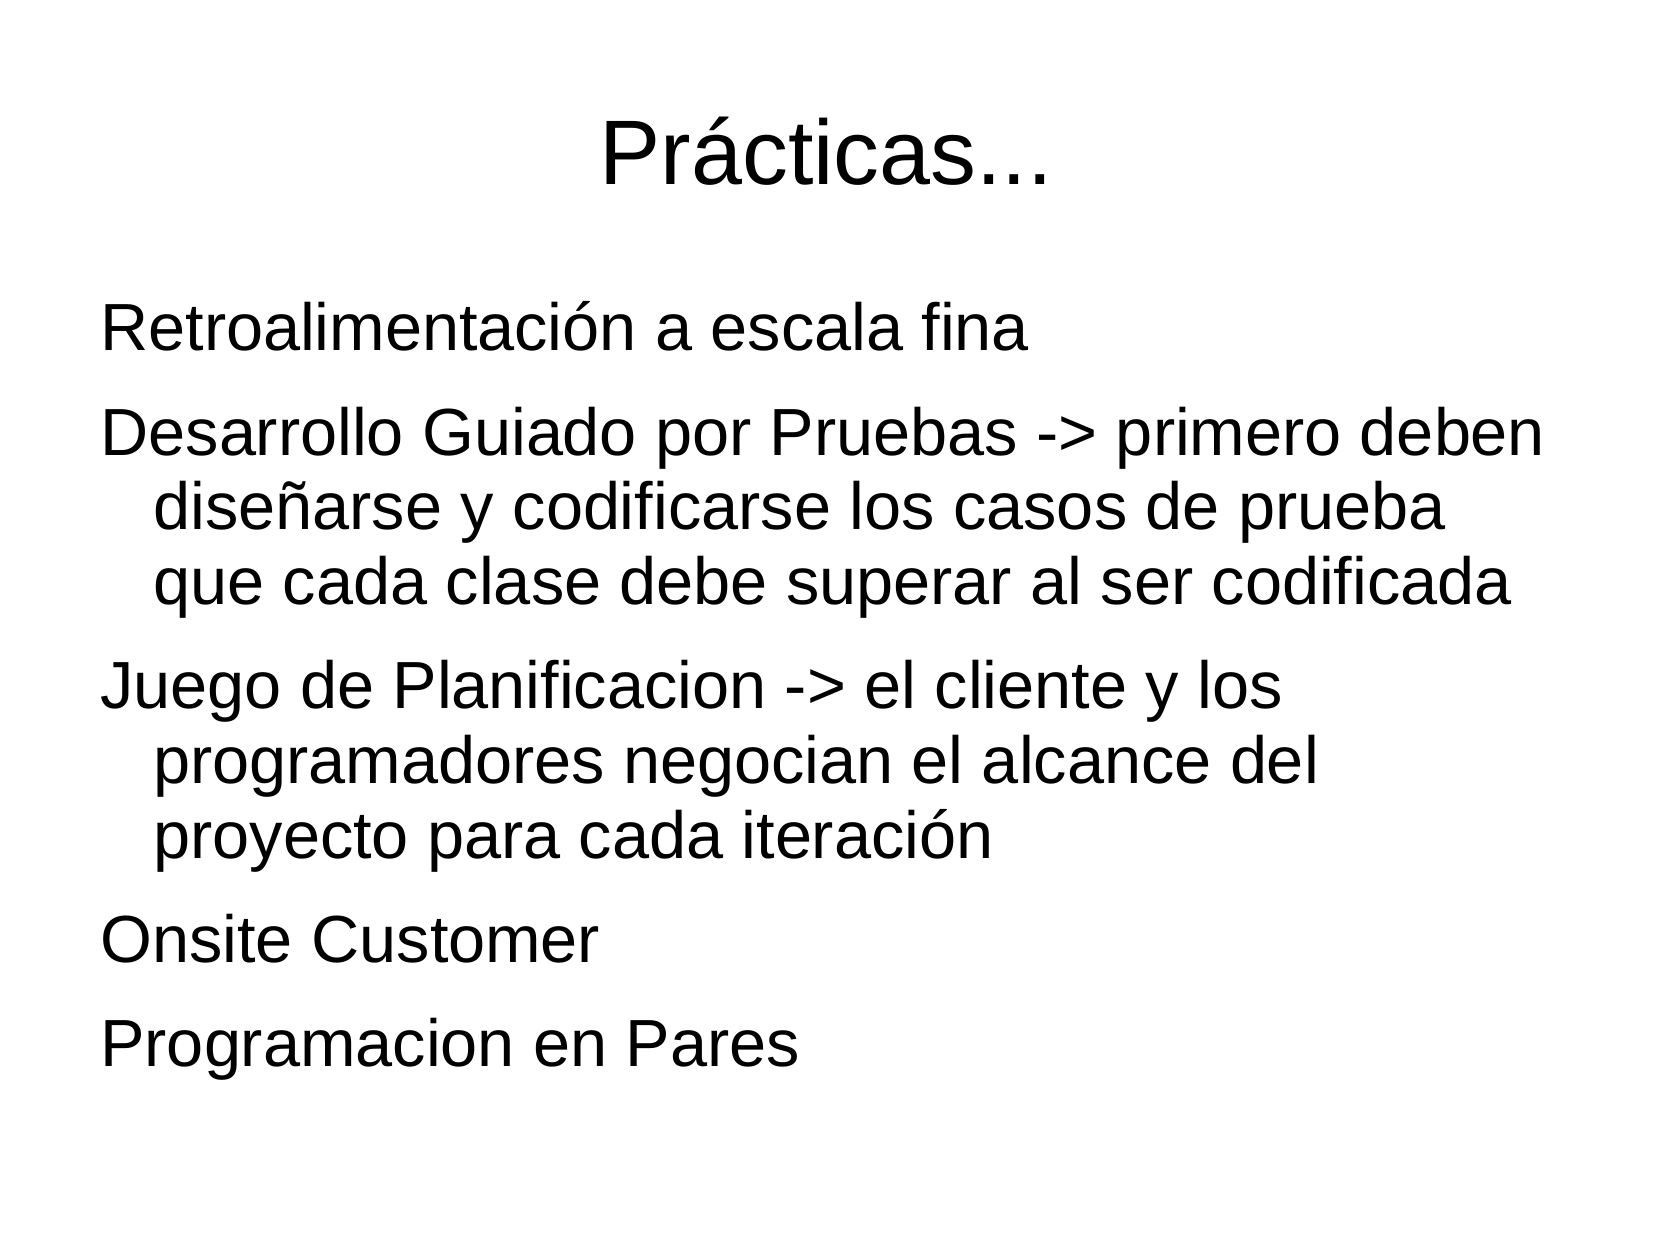

# Prácticas...
Retroalimentación a escala fina
Desarrollo Guiado por Pruebas -> primero deben diseñarse y codificarse los casos de prueba que cada clase debe superar al ser codificada
Juego de Planificacion -> el cliente y los programadores negocian el alcance del proyecto para cada iteración
Onsite Customer
Programacion en Pares